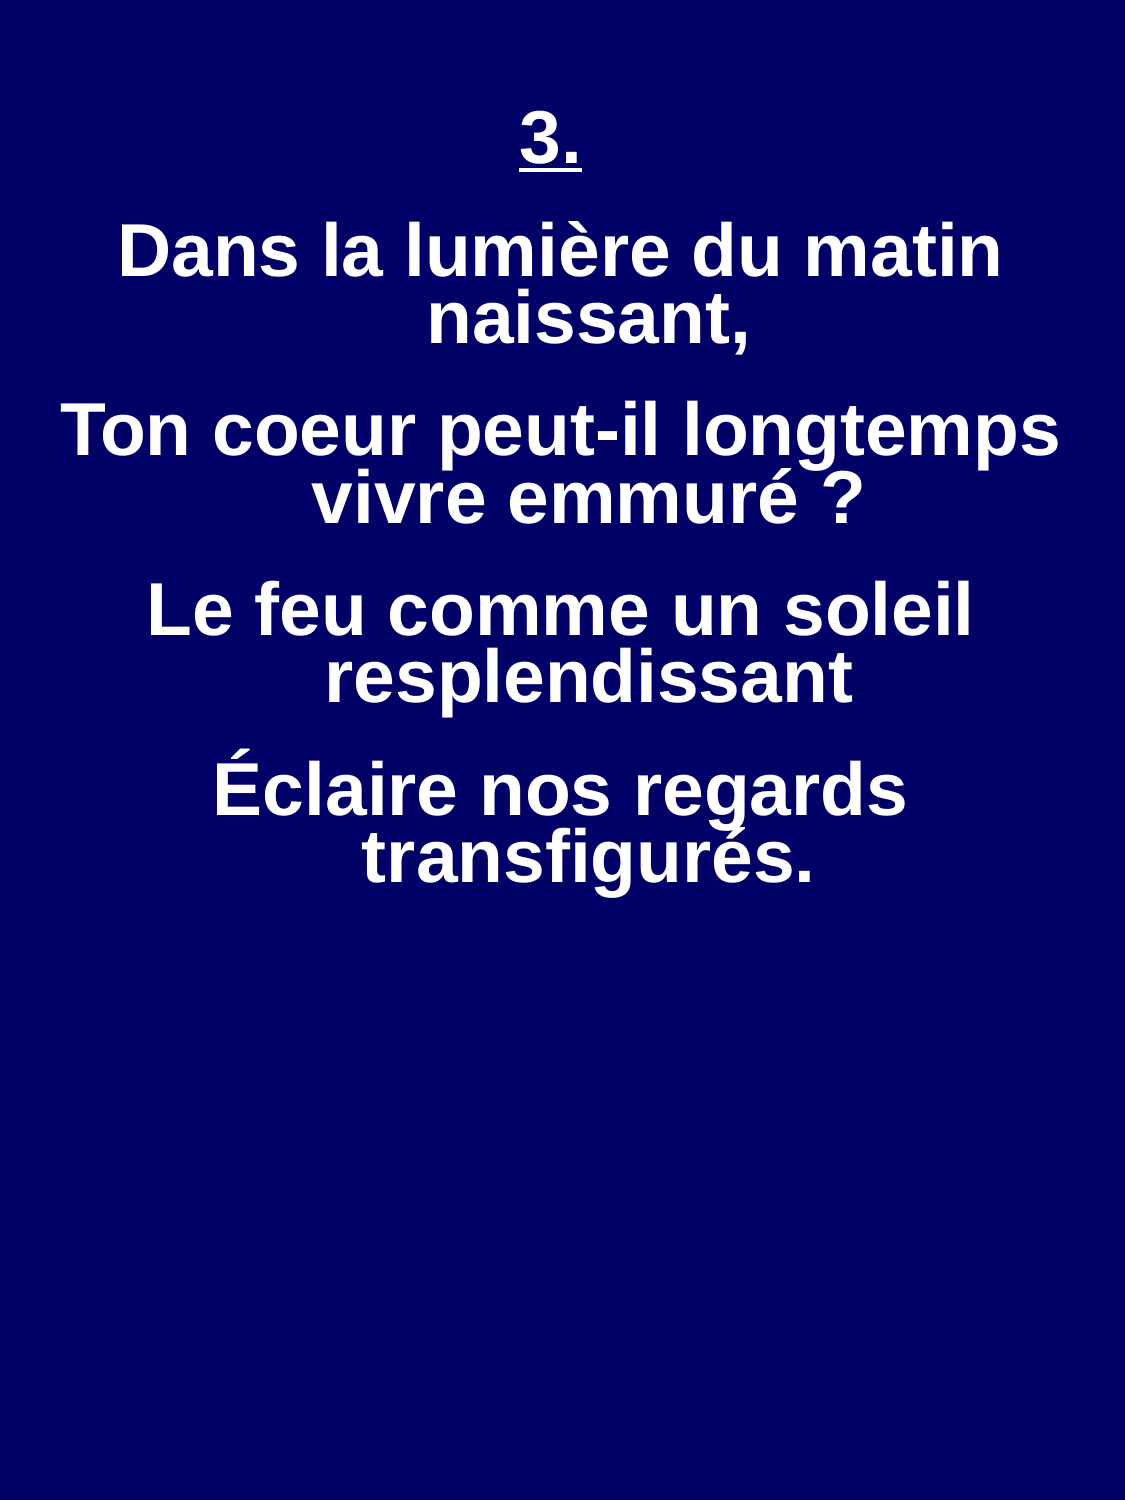

3.
Dans la lumière du matin naissant,
Ton coeur peut-il longtemps vivre emmuré ?
Le feu comme un soleil resplendissant
Éclaire nos regards transfigurés.